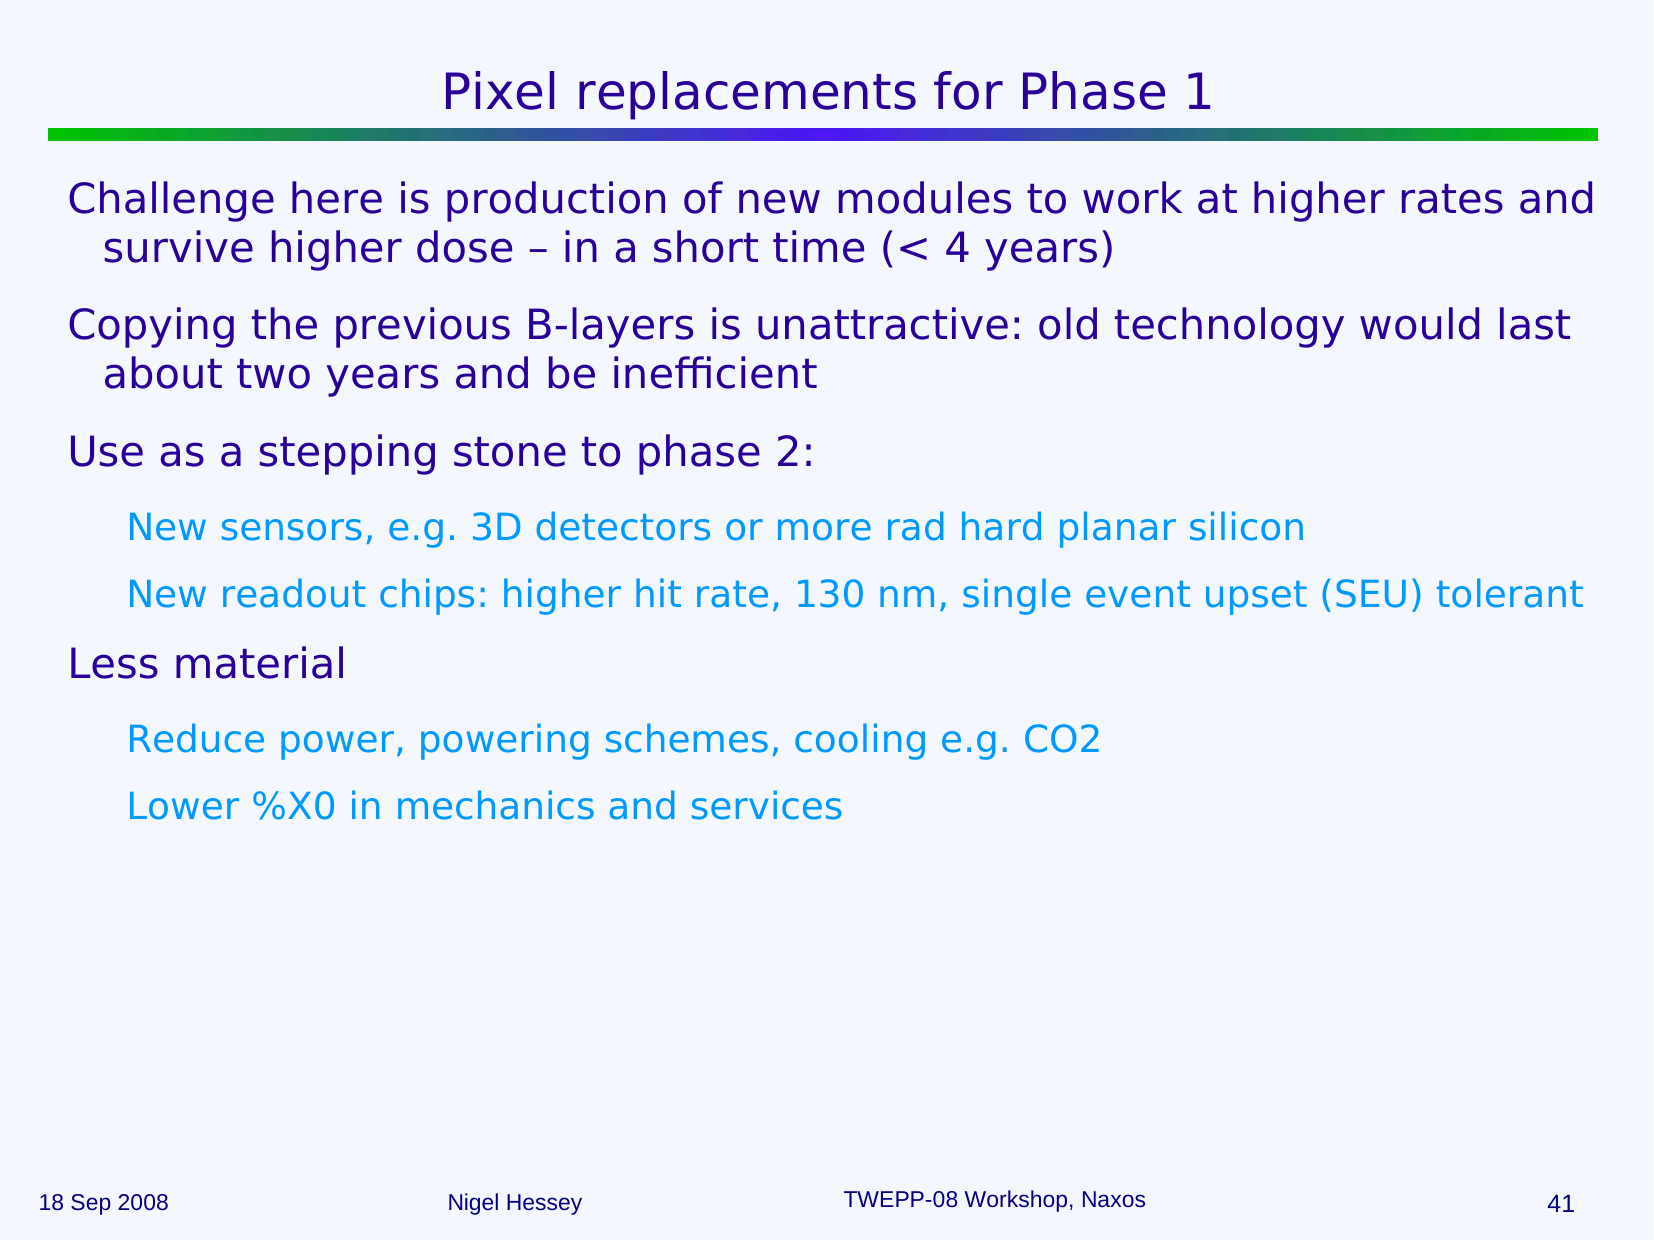

# Pixel replacements for Phase 1
Challenge here is production of new modules to work at higher rates and survive higher dose – in a short time (< 4 years)
Copying the previous B-layers is unattractive: old technology would last about two years and be inefficient
Use as a stepping stone to phase 2:
New sensors, e.g. 3D detectors or more rad hard planar silicon
New readout chips: higher hit rate, 130 nm, single event upset (SEU) tolerant
Less material
Reduce power, powering schemes, cooling e.g. CO2
Lower %X0 in mechanics and services